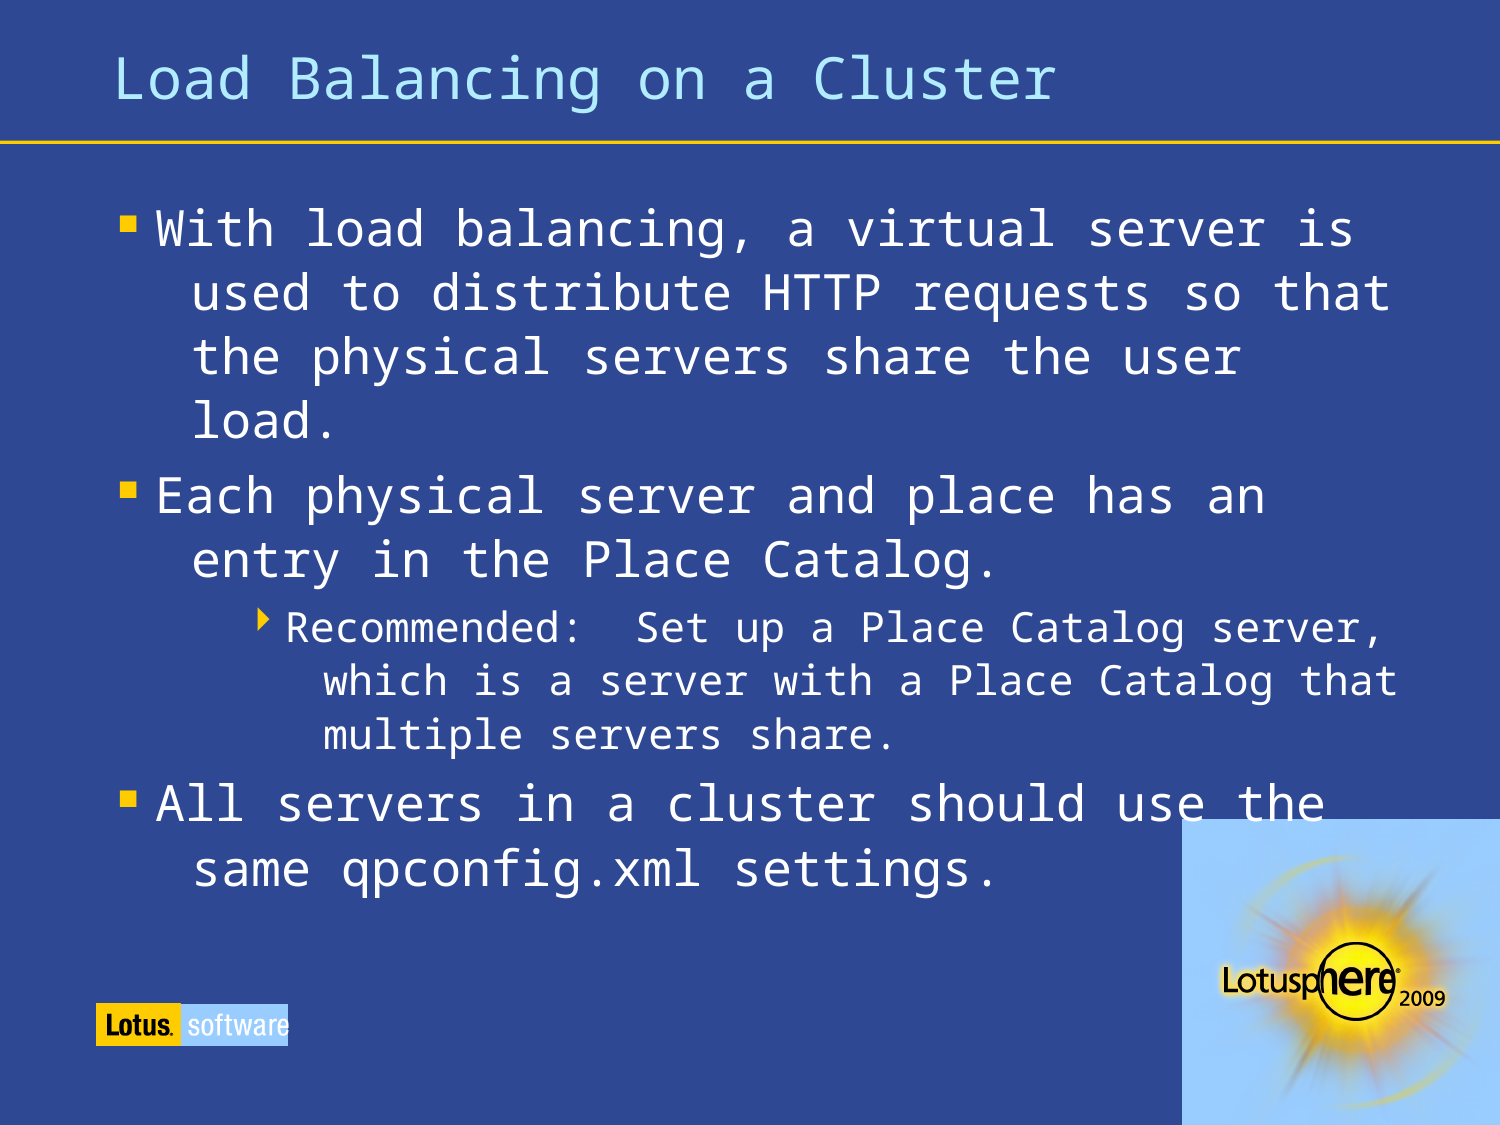

# Load Balancing on a Cluster
With load balancing, a virtual server is used to distribute HTTP requests so that the physical servers share the user load.
Each physical server and place has an entry in the Place Catalog.
Recommended: Set up a Place Catalog server, which is a server with a Place Catalog that multiple servers share.
All servers in a cluster should use the same qpconfig.xml settings.